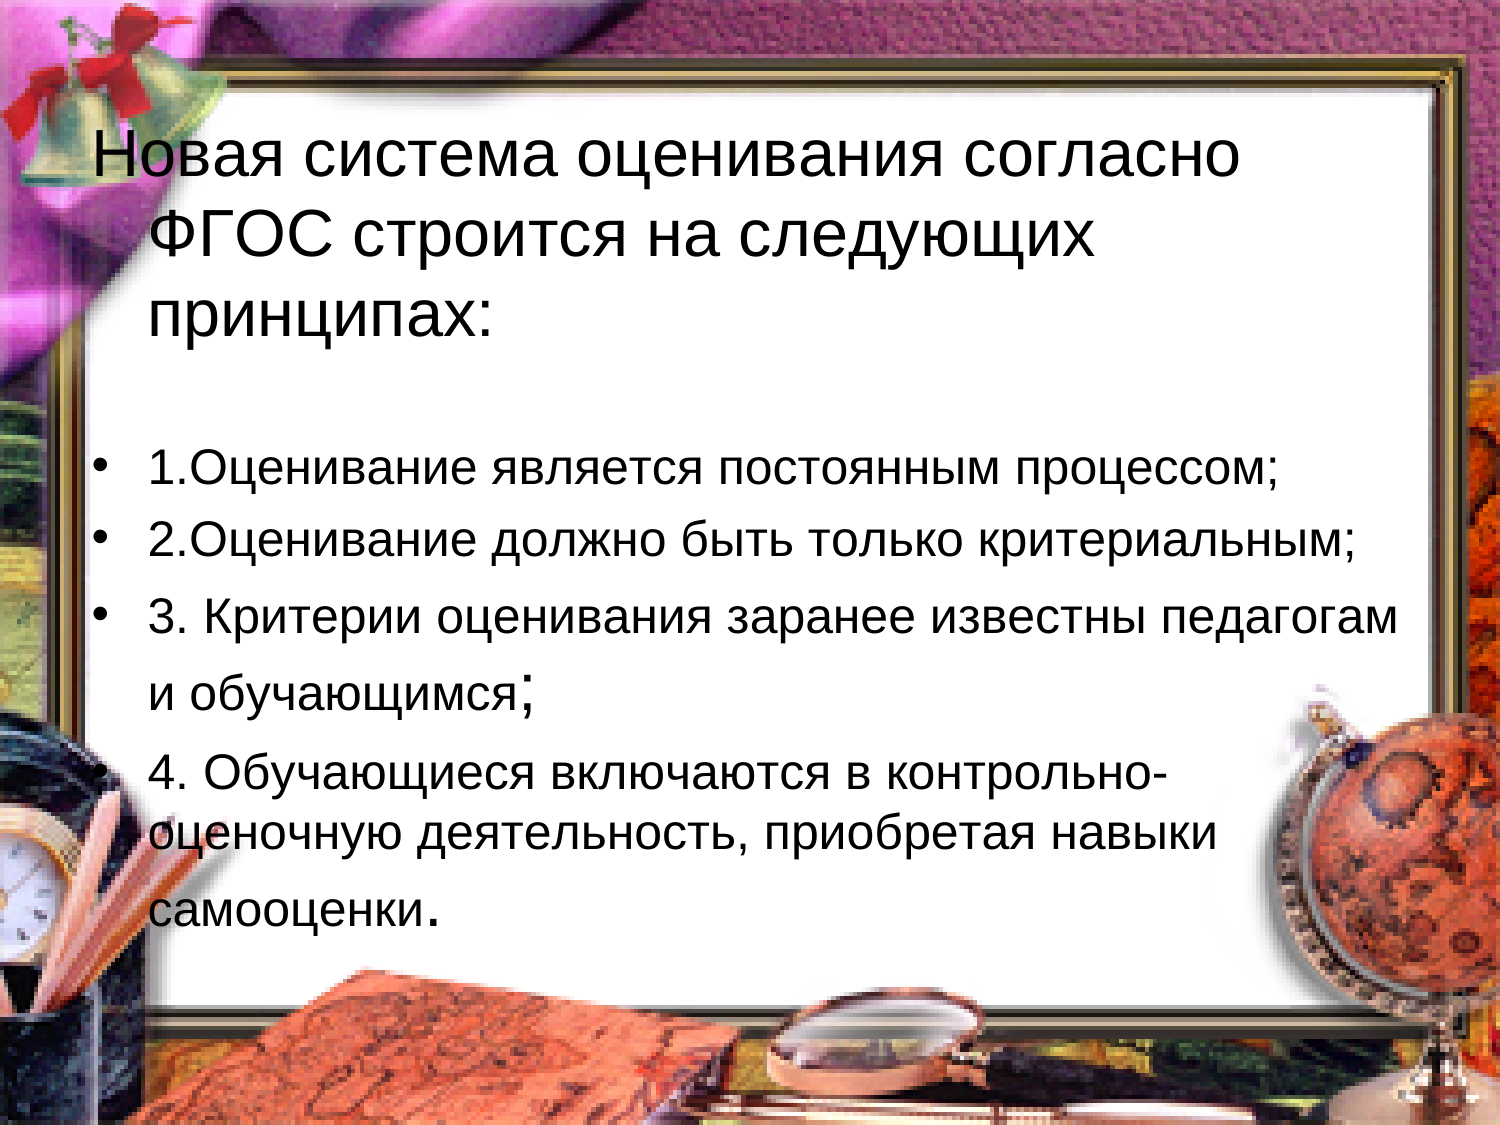

Новая система оценивания согласно ФГОС строится на следующих принципах:
1.Оценивание является постоянным процессом;
2.Оценивание должно быть только критериальным;
3. Критерии оценивания заранее известны педагогам и обучающимся;
4. Обучающиеся включаются в контрольно-оценочную деятельность, приобретая навыки самооценки.